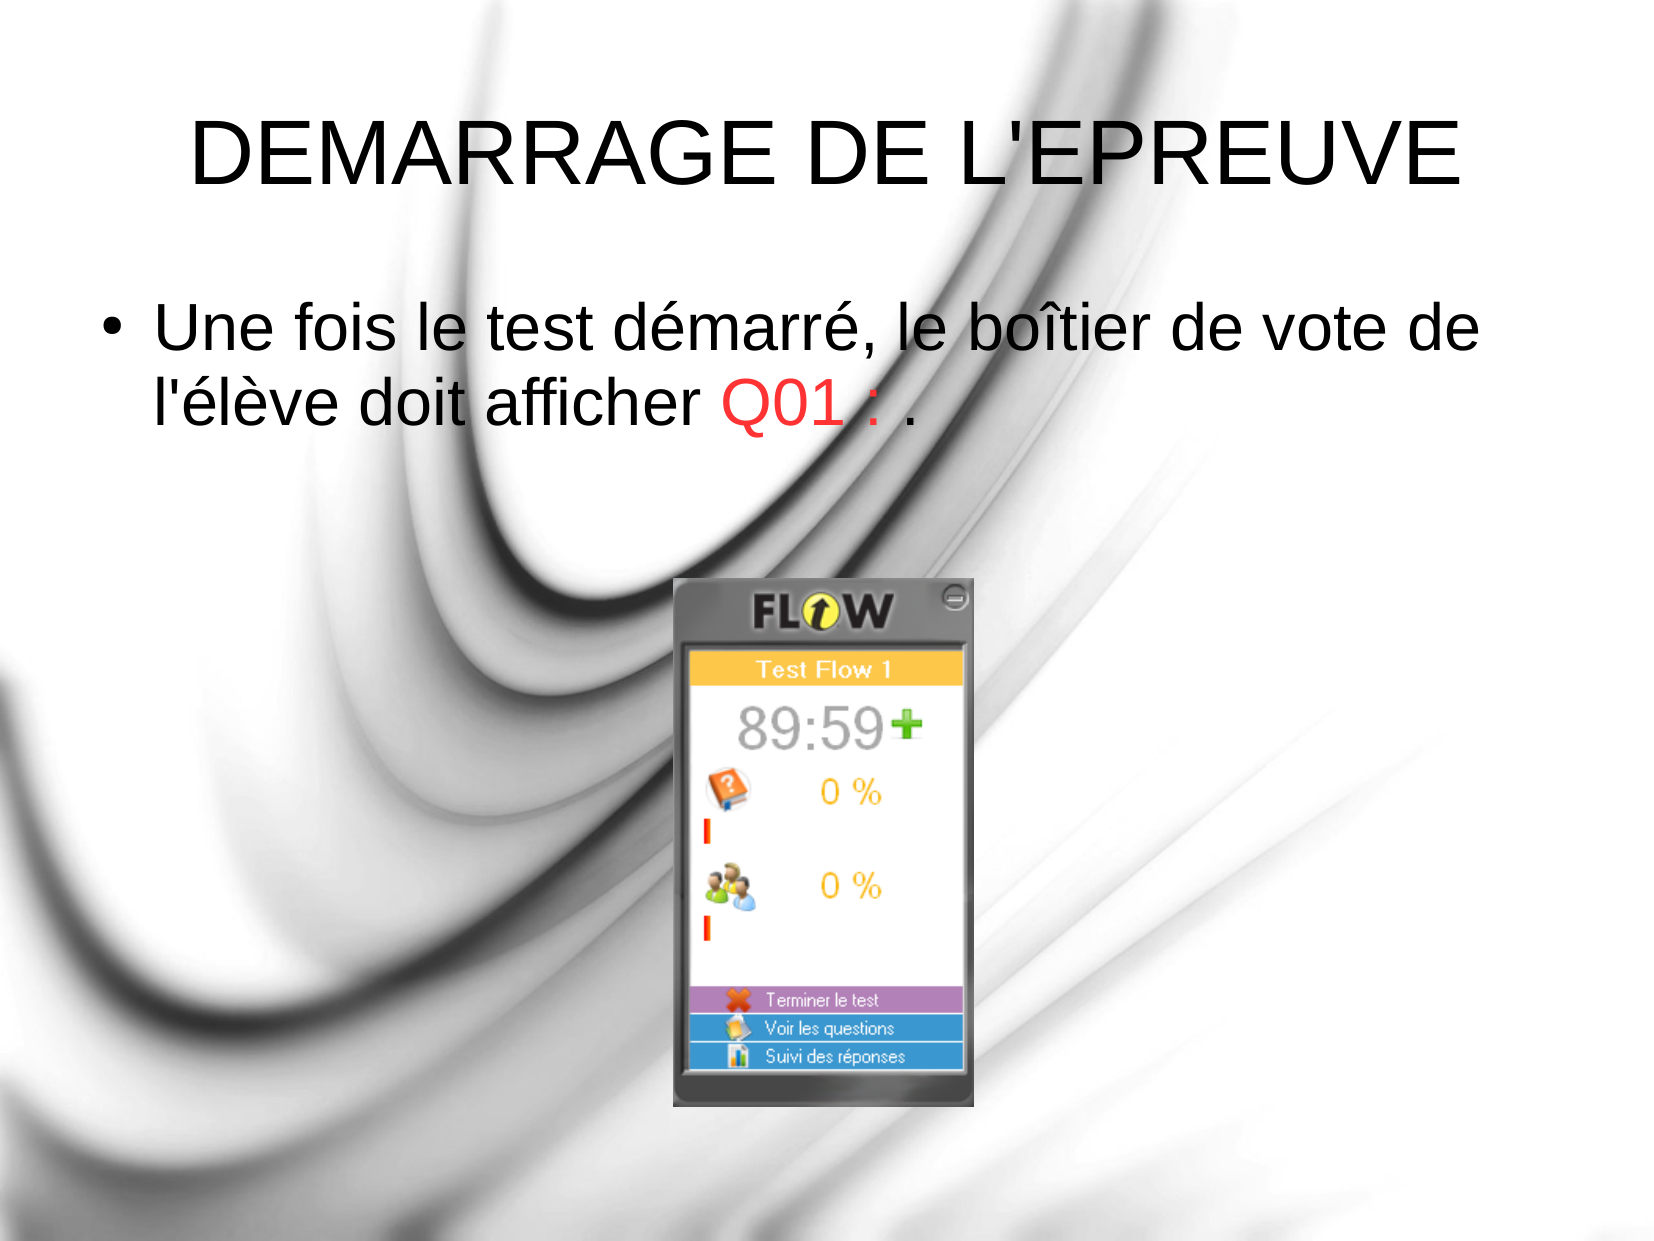

# DEMARRAGE DE L'EPREUVE
Une fois le test démarré, le boîtier de vote de l'élève doit afficher Q01 : .